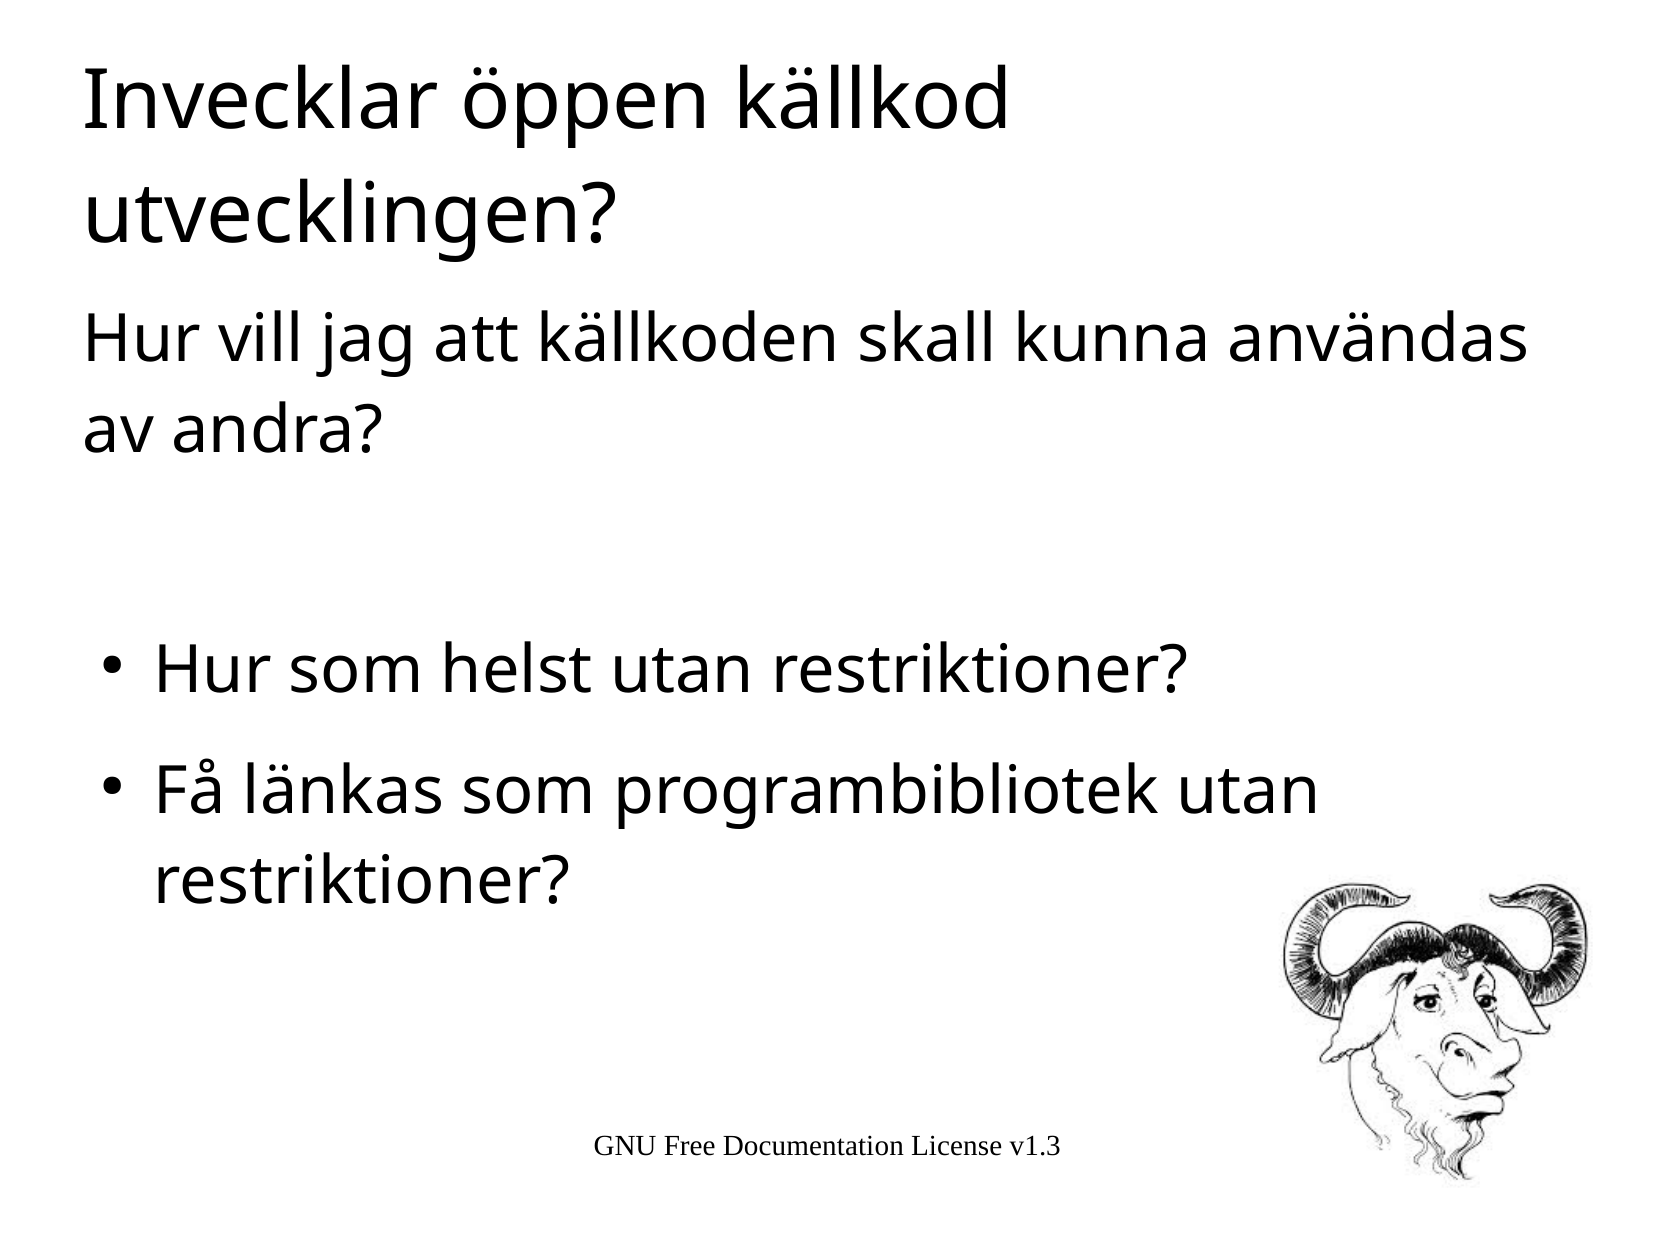

# Invecklar öppen källkod utvecklingen?
Hur vill jag att källkoden skall kunna användas av andra?
Hur som helst utan restriktioner?
Få länkas som programbibliotek utan restriktioner?
GNU Free Documentation License v1.3